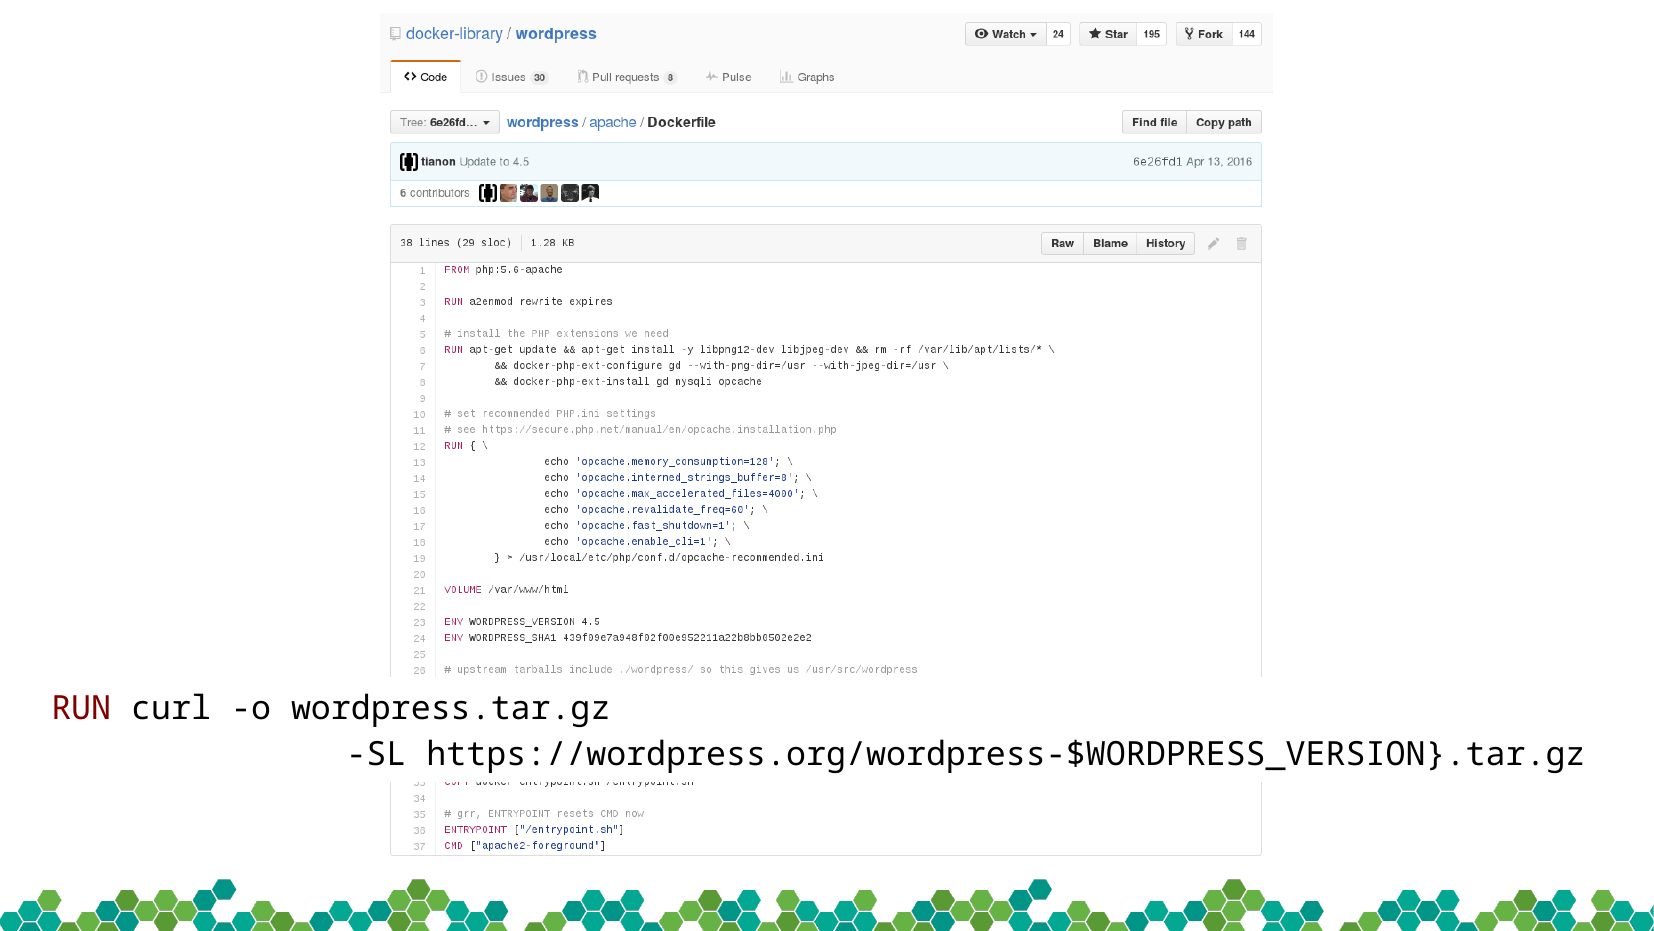

#
RUN curl -o wordpress.tar.gz
				-SL https://wordpress.org/wordpress-$WORDPRESS_VERSION}.tar.gz